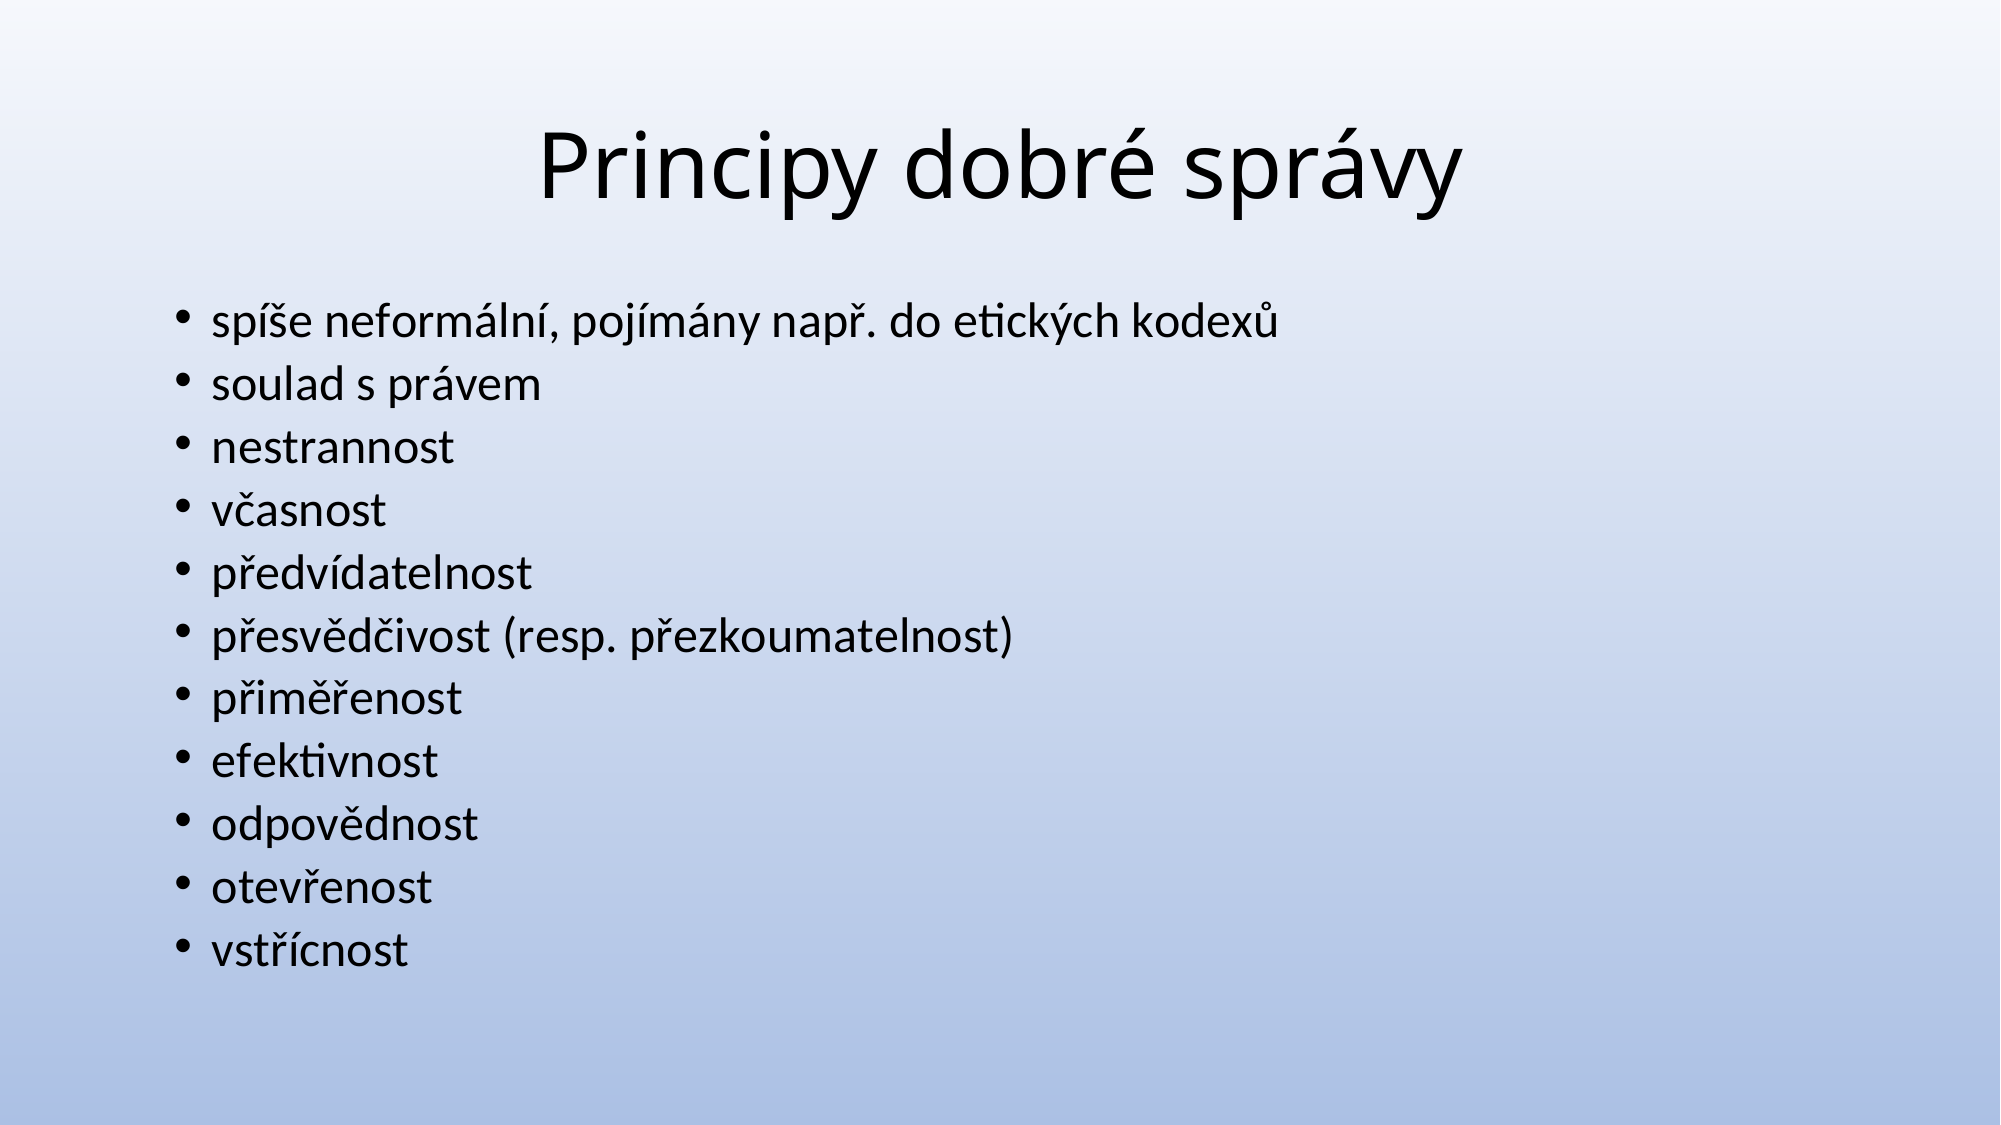

# Principy dobré správy
spíše neformální, pojímány např. do etických kodexů
soulad s právem
nestrannost
včasnost
předvídatelnost
přesvědčivost (resp. přezkoumatelnost)
přiměřenost
efektivnost
odpovědnost
otevřenost
vstřícnost